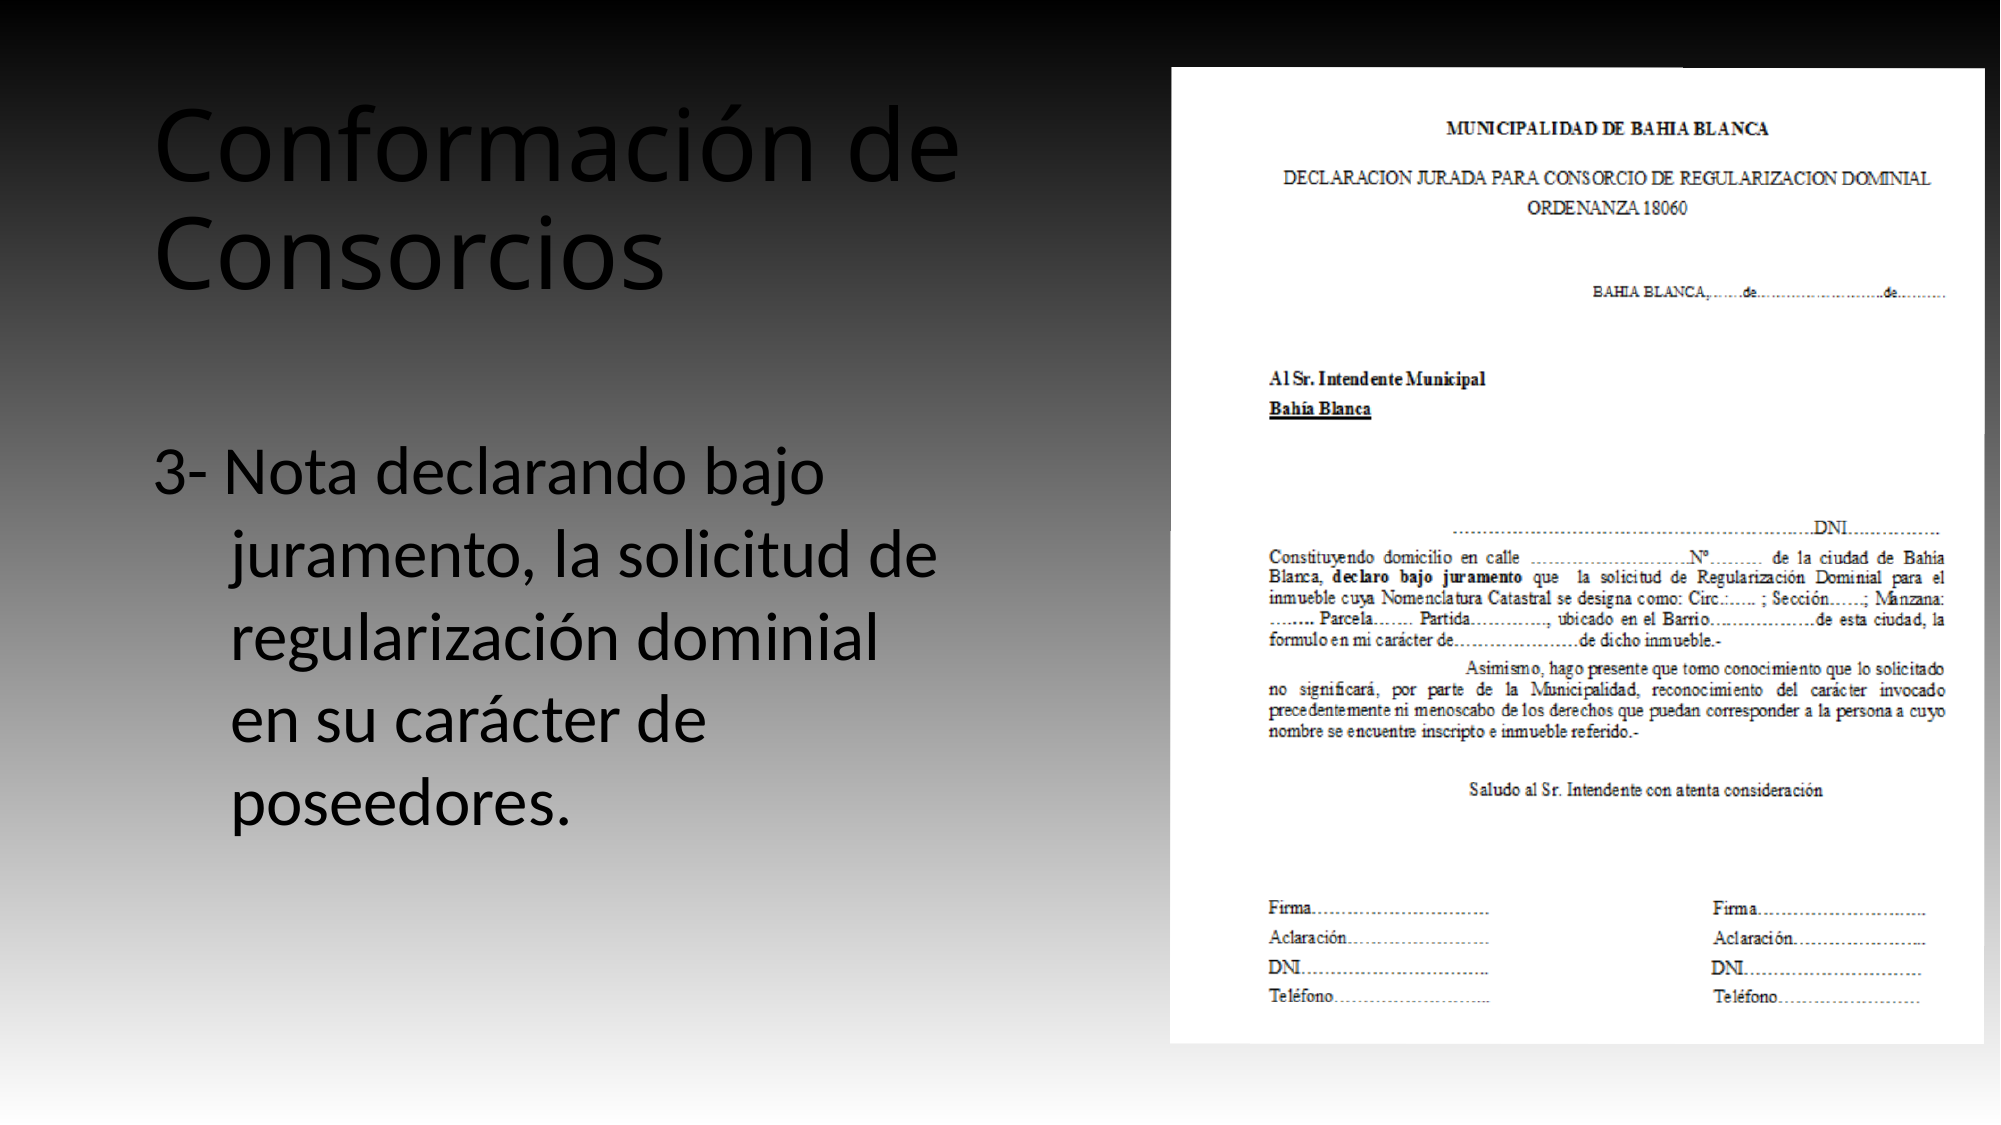

# Conformación de Consorcios
3- Nota declarando bajo
 juramento, la solicitud de
 regularización dominial
 en su carácter de
 poseedores.